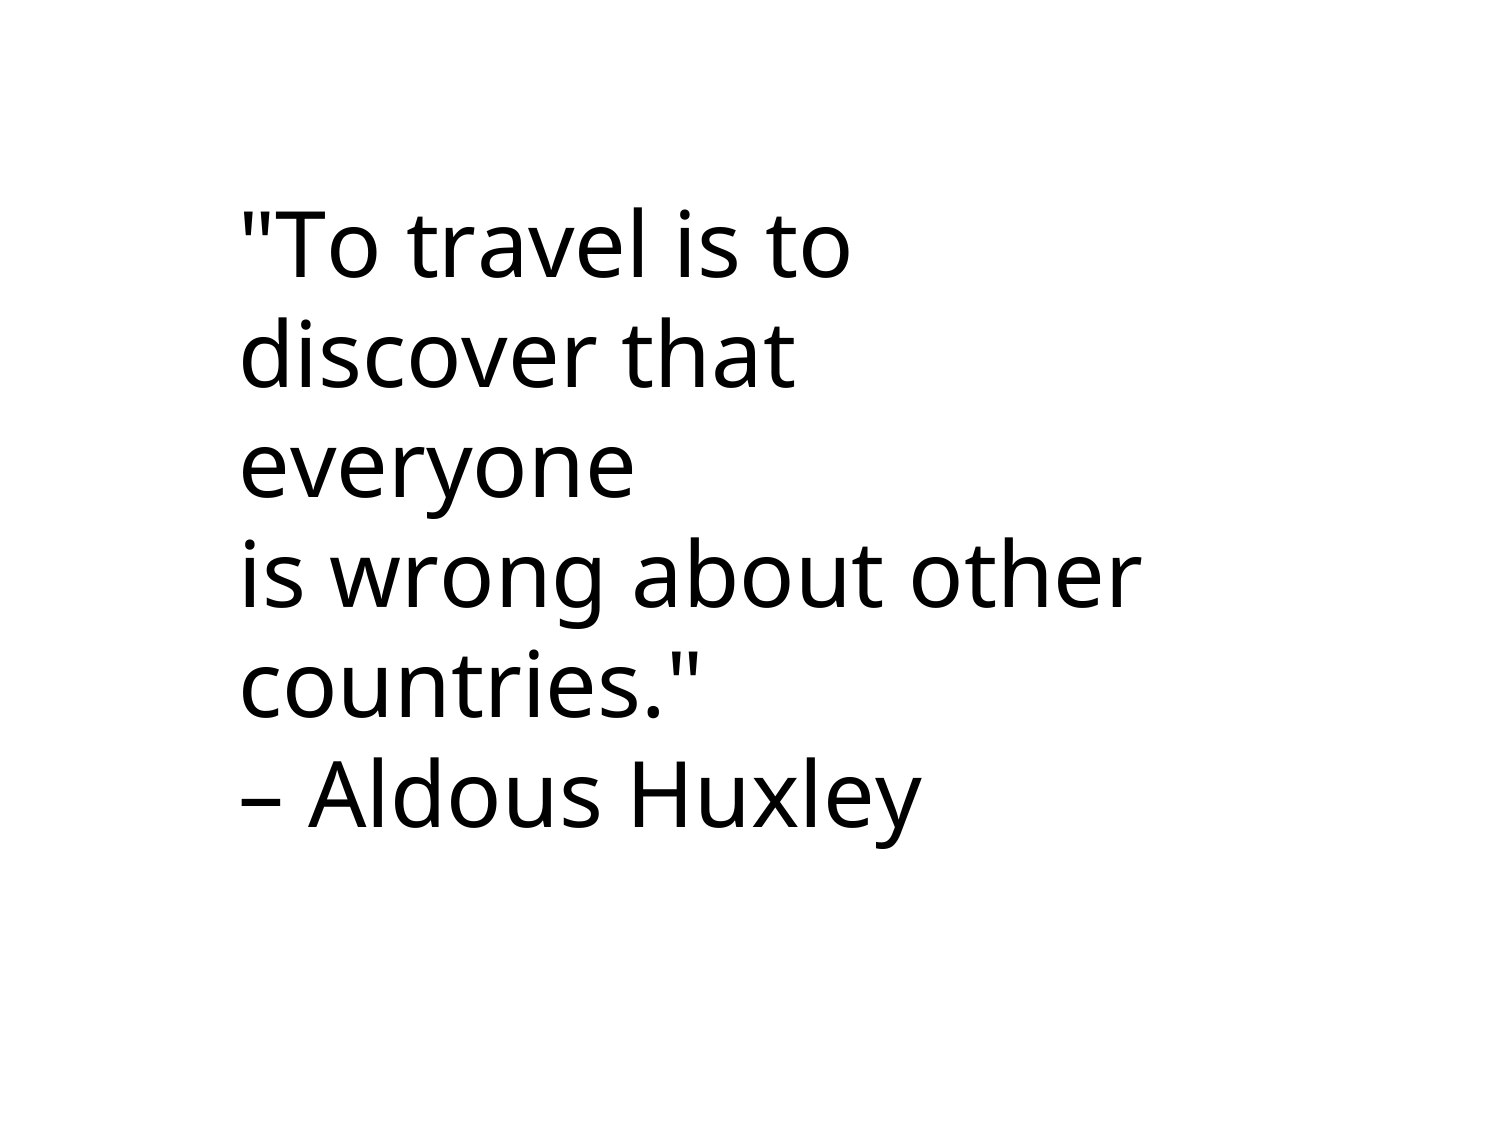

# "To travel is to discover that everyone is wrong about other countries." – Aldous Huxley